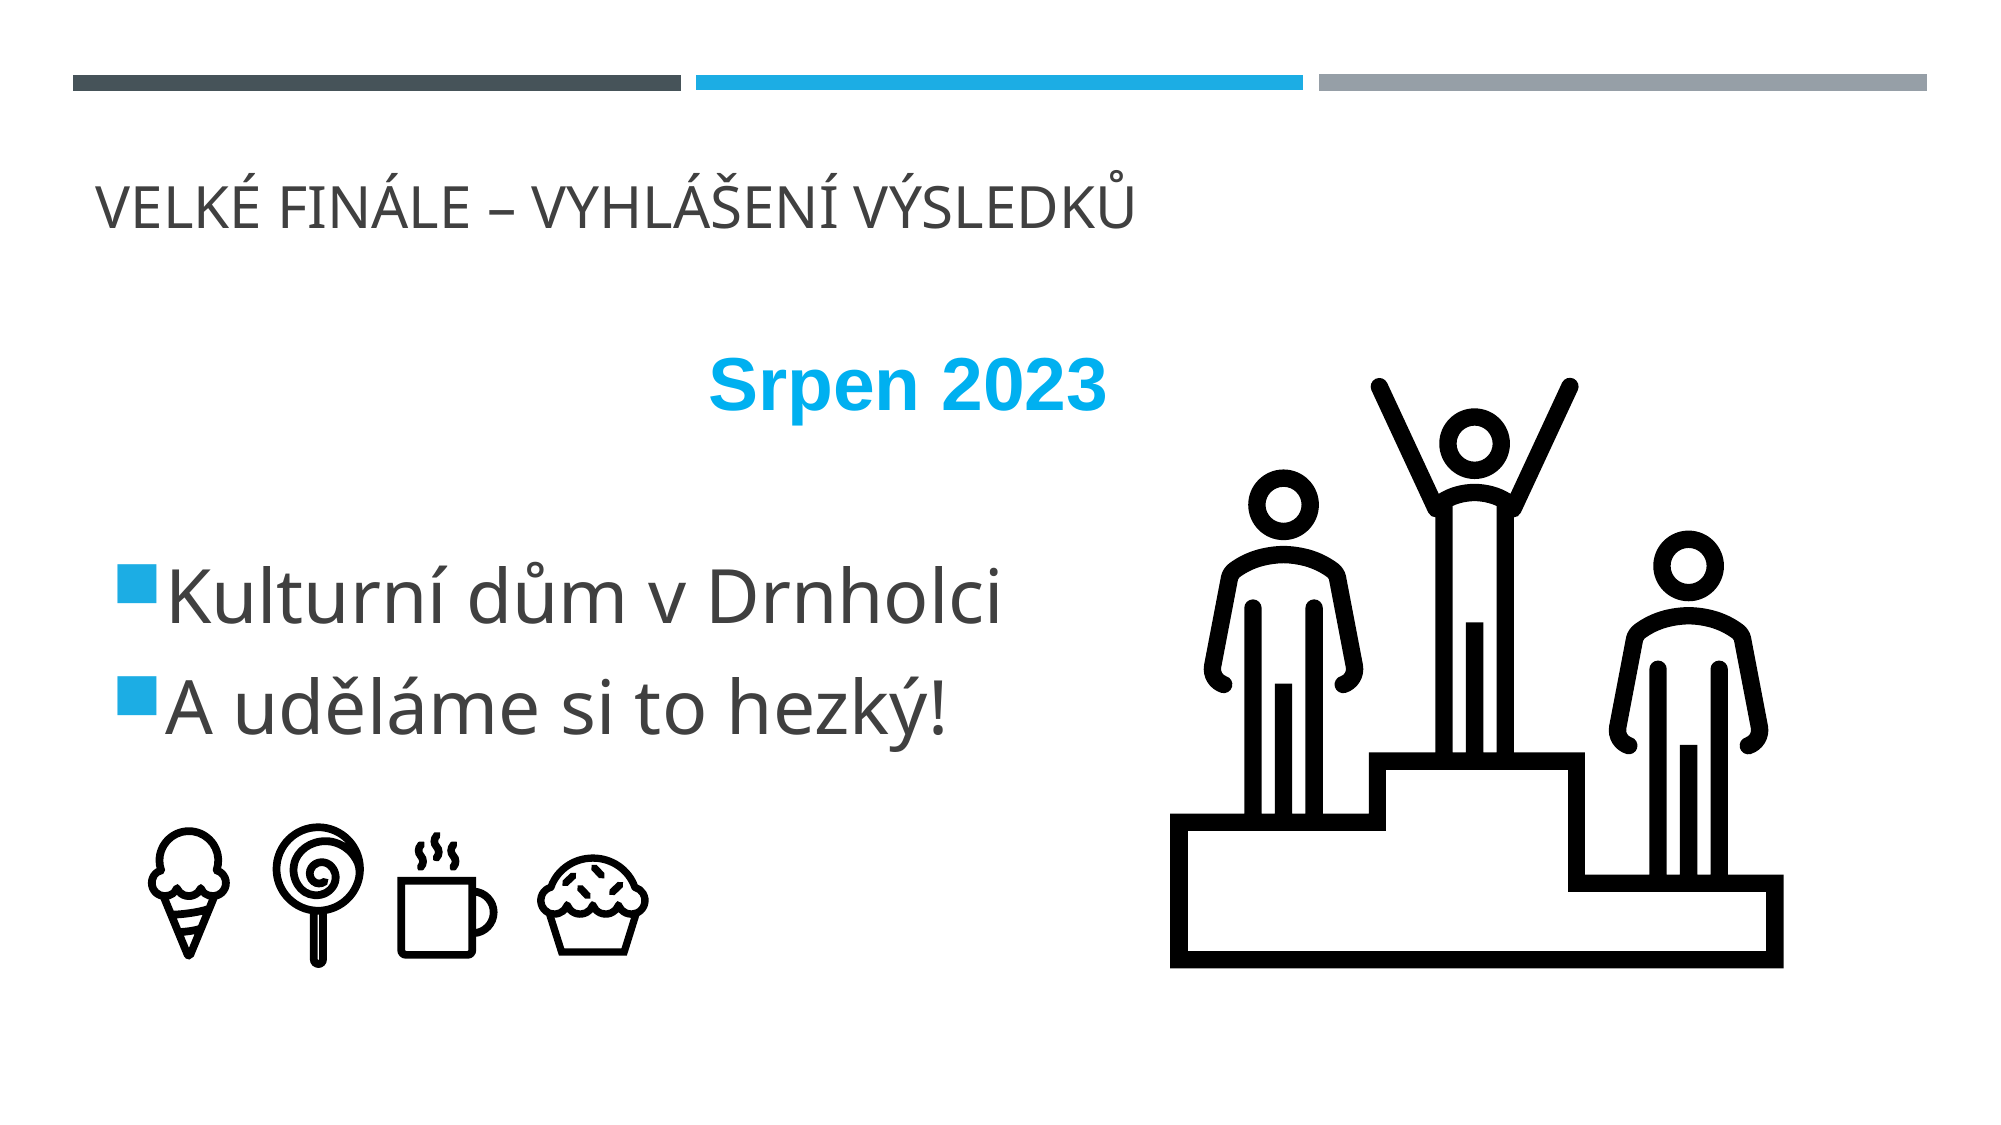

# Velké finále – vyhlášení výsledků
Srpen 2023
Kulturní dům v Drnholci
A uděláme si to hezký!